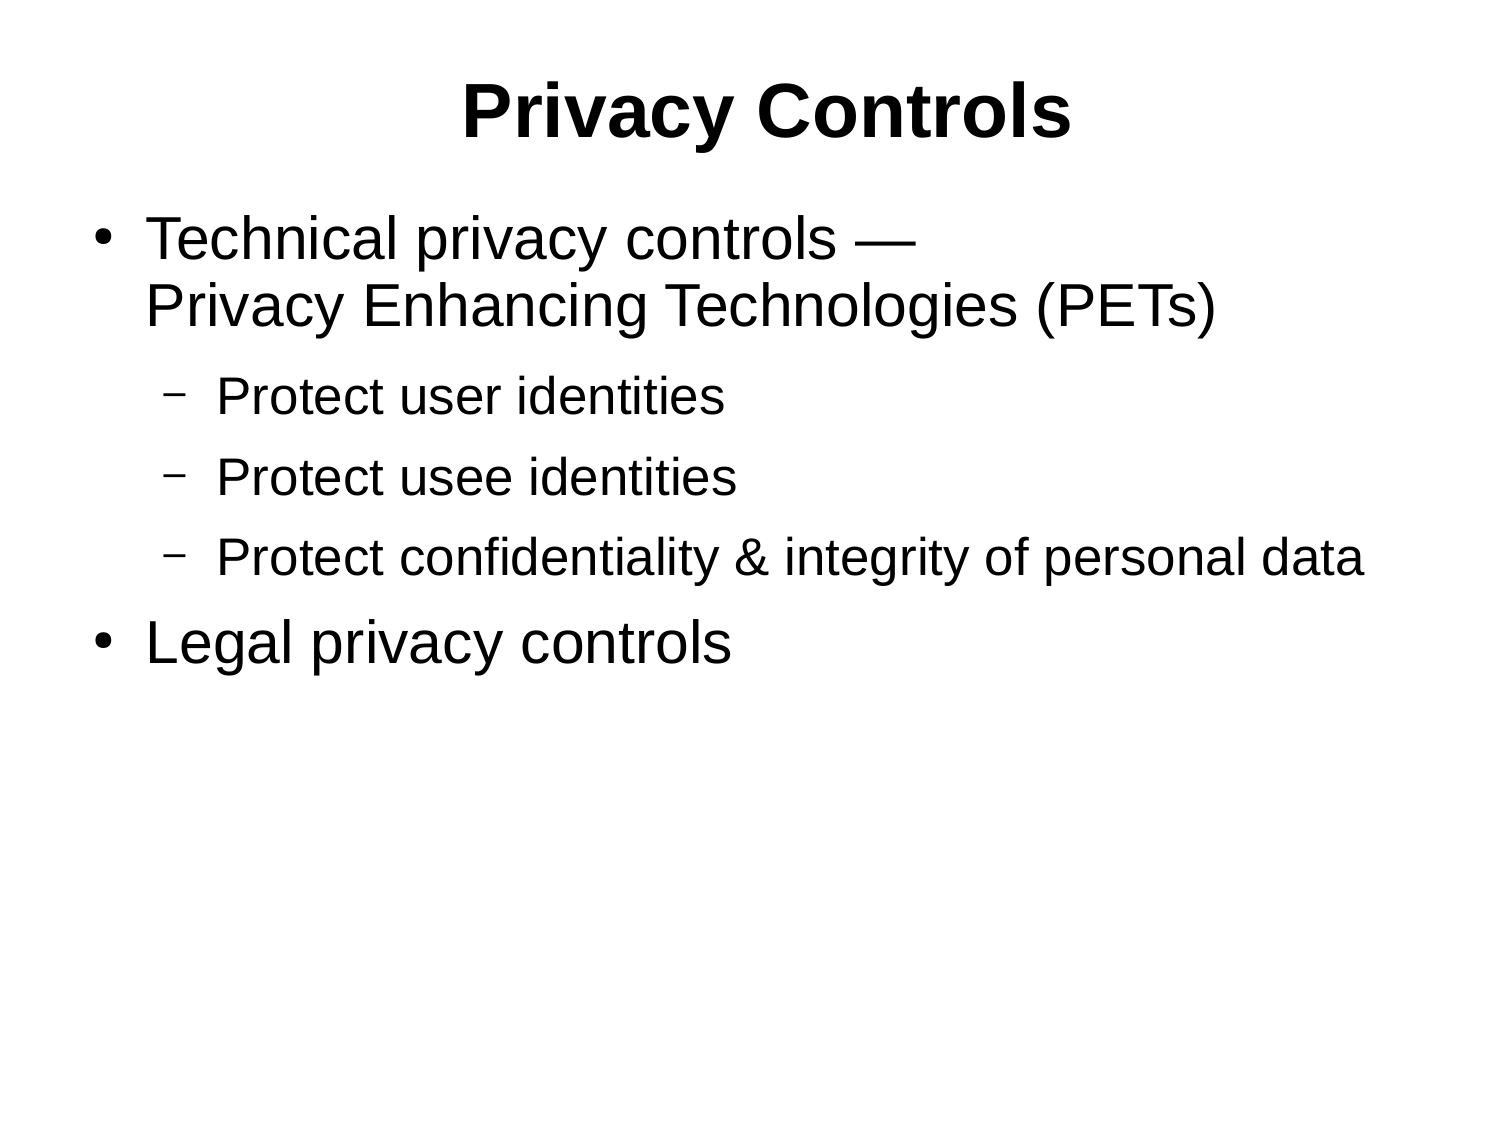

# Privacy Controls
Technical privacy controls —
Privacy Enhancing Technologies (PETs)
Protect user identities
Protect usee identities
Protect confidentiality & integrity of personal data
Legal privacy controls